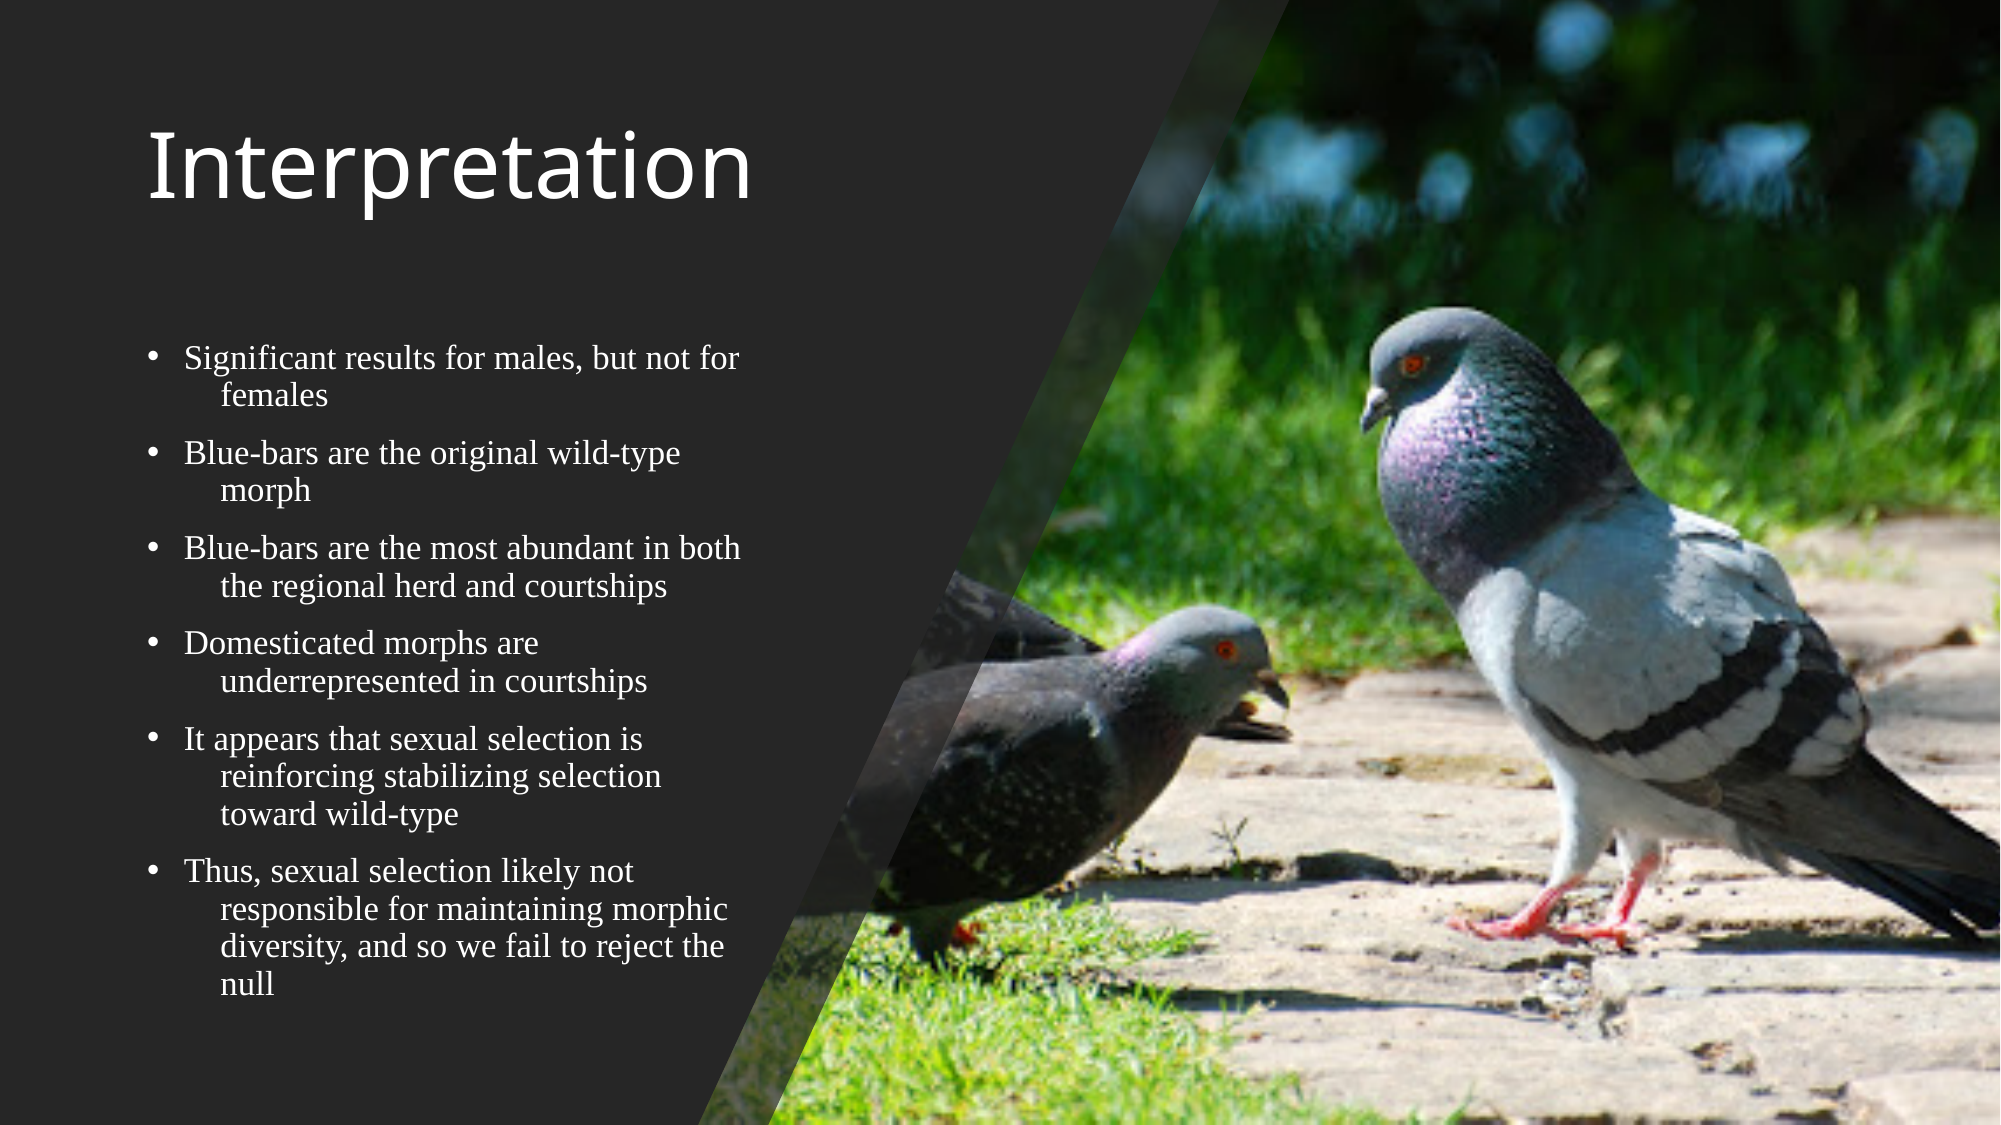

# Interpretation
Significant results for males, but not for females
Blue-bars are the original wild-type morph
Blue-bars are the most abundant in both the regional herd and courtships
Domesticated morphs are underrepresented in courtships
It appears that sexual selection is reinforcing stabilizing selection toward wild-type
Thus, sexual selection likely not responsible for maintaining morphic diversity, and so we fail to reject the null